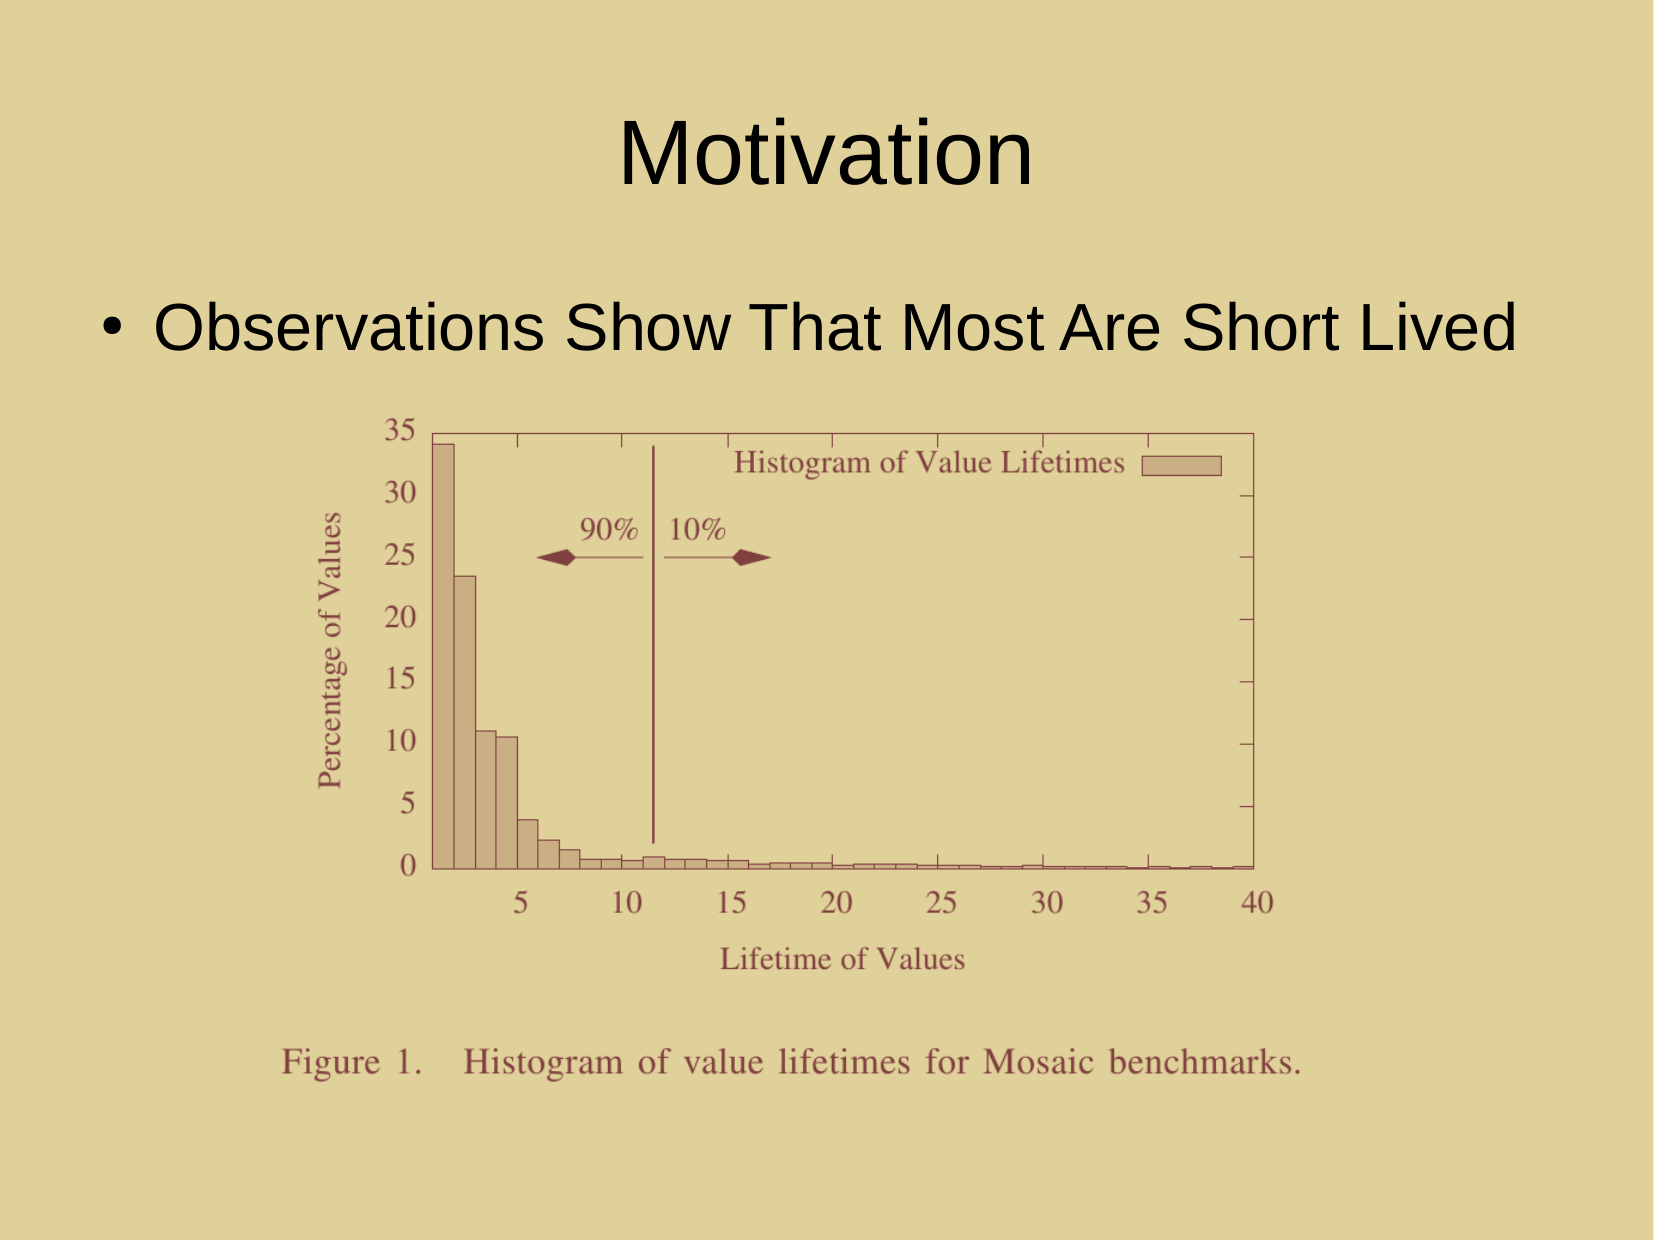

# Motivation
Observations Show That Most Are Short Lived